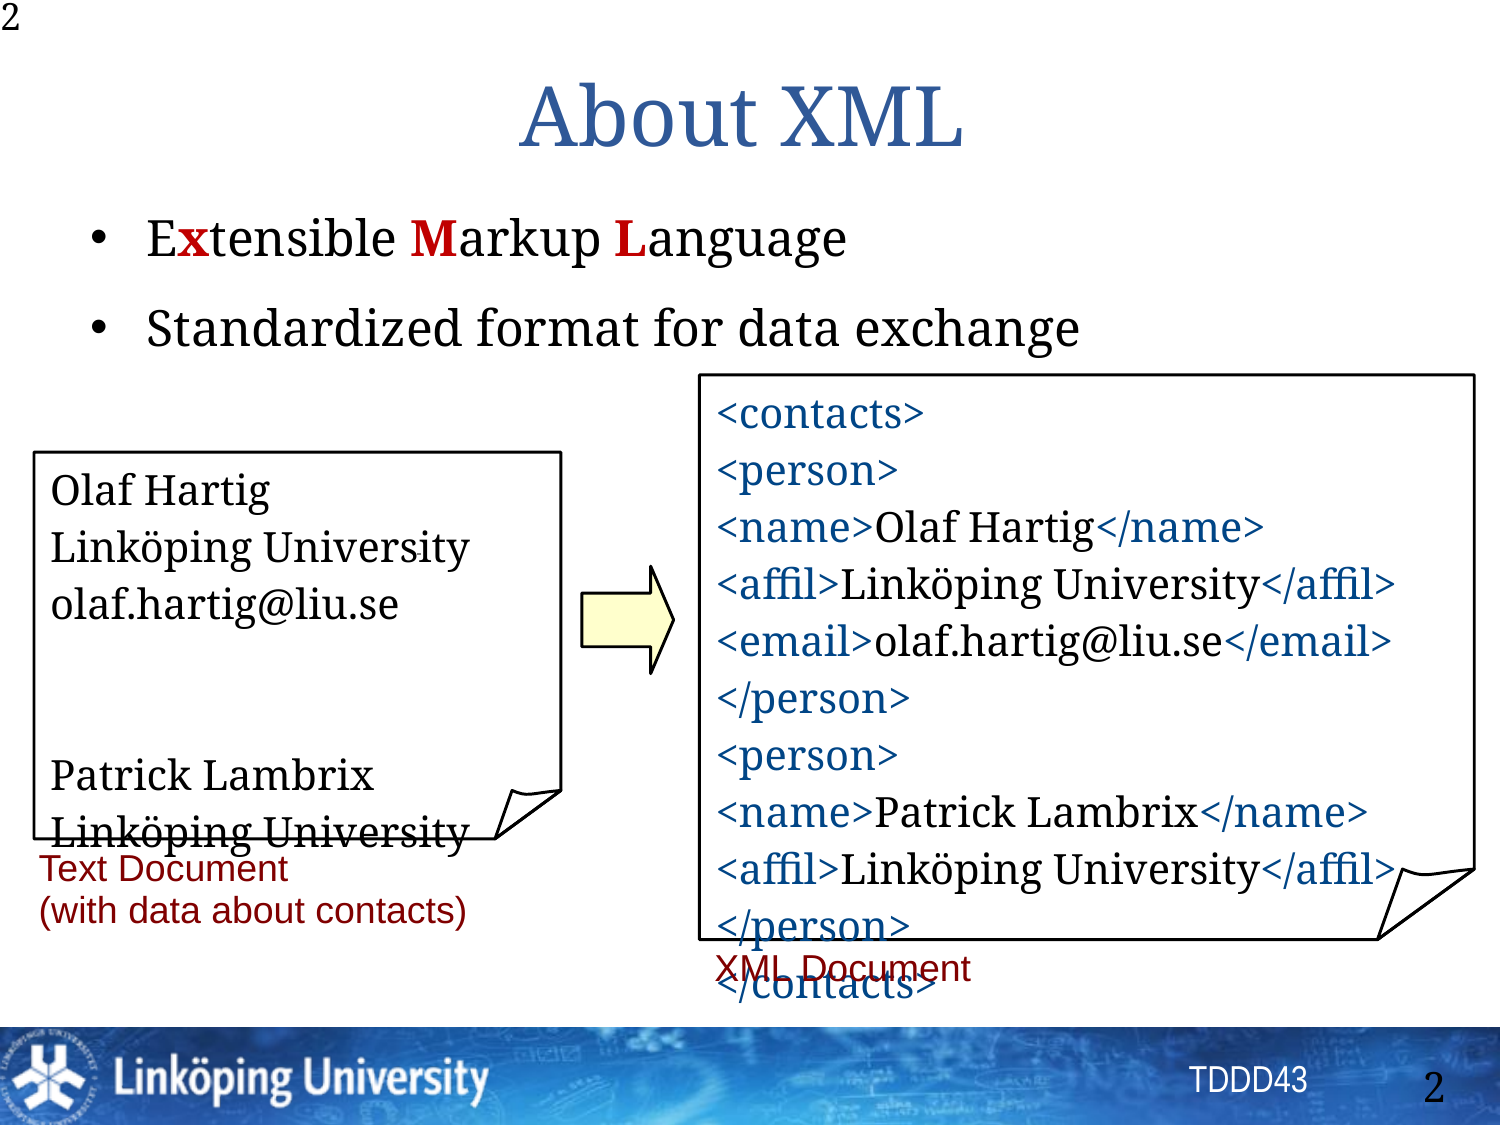

# About XML
Extensible Markup Language
Standardized format for data exchange
<contacts>
<person>
<name>Olaf Hartig</name>
<affil>Linköping University</affil>
<email>olaf.hartig@liu.se</email>
</person>
<person>
<name>Patrick Lambrix</name>
<affil>Linköping University</affil>
</person>
</contacts>
XML Document
Olaf Hartig
Linköping University
olaf.hartig@liu.se
Patrick Lambrix
Linköping University
Text Document
(with data about contacts)